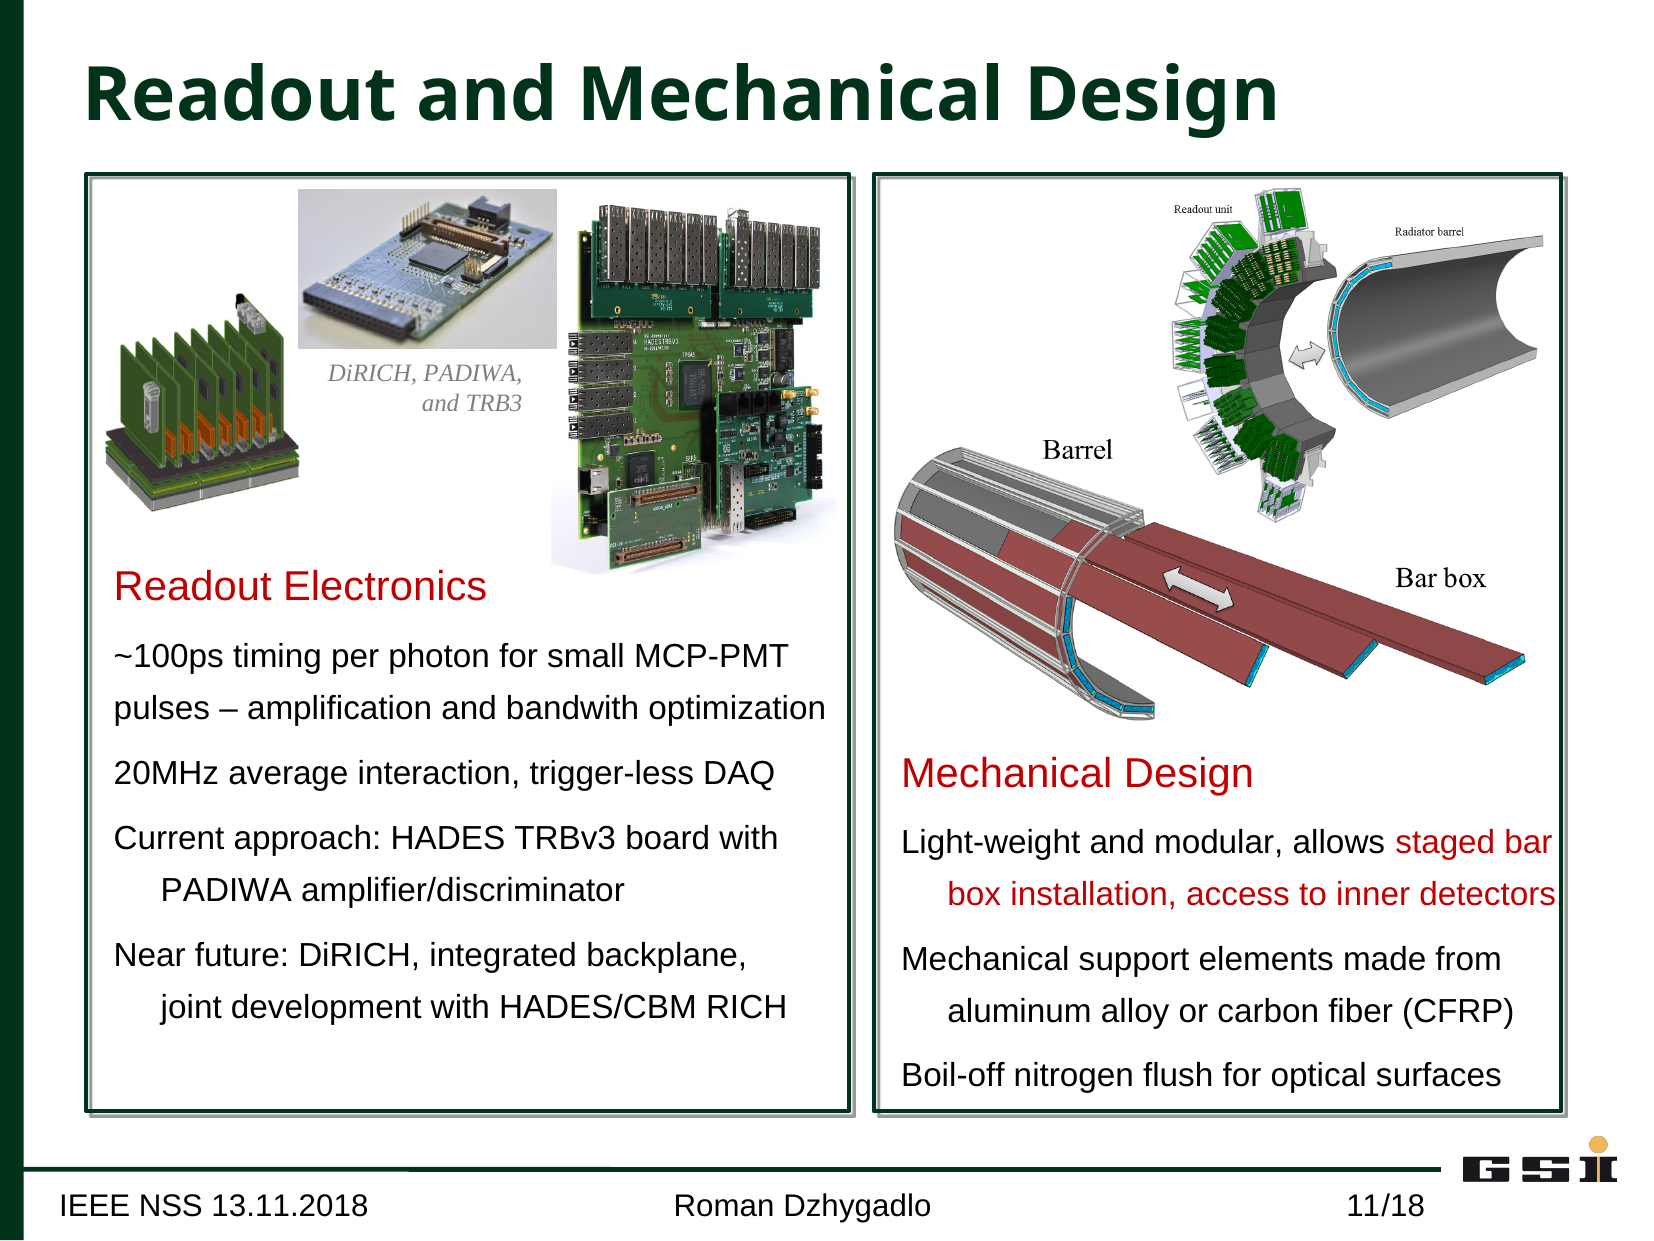

# Readout and Mechanical Design
DiRICH, PADIWA,
and TRB3
Readout Electronics
~100ps timing per photon for small MCP-PMT
pulses – amplification and bandwith optimization
20MHz average interaction, trigger-less DAQ
Current approach: HADES TRBv3 board with
	PADIWA amplifier/discriminator
Near future: DiRICH, integrated backplane,
	joint development with HADES/CBM RICH
Mechanical Design
Light-weight and modular, allows staged bar
	box installation, access to inner detectors.
Mechanical support elements made from
	aluminum alloy or carbon fiber (CFRP)
Boil-off nitrogen flush for optical surfaces
IEEE NSS 13.11.2018 Roman Dzhygadlo
11